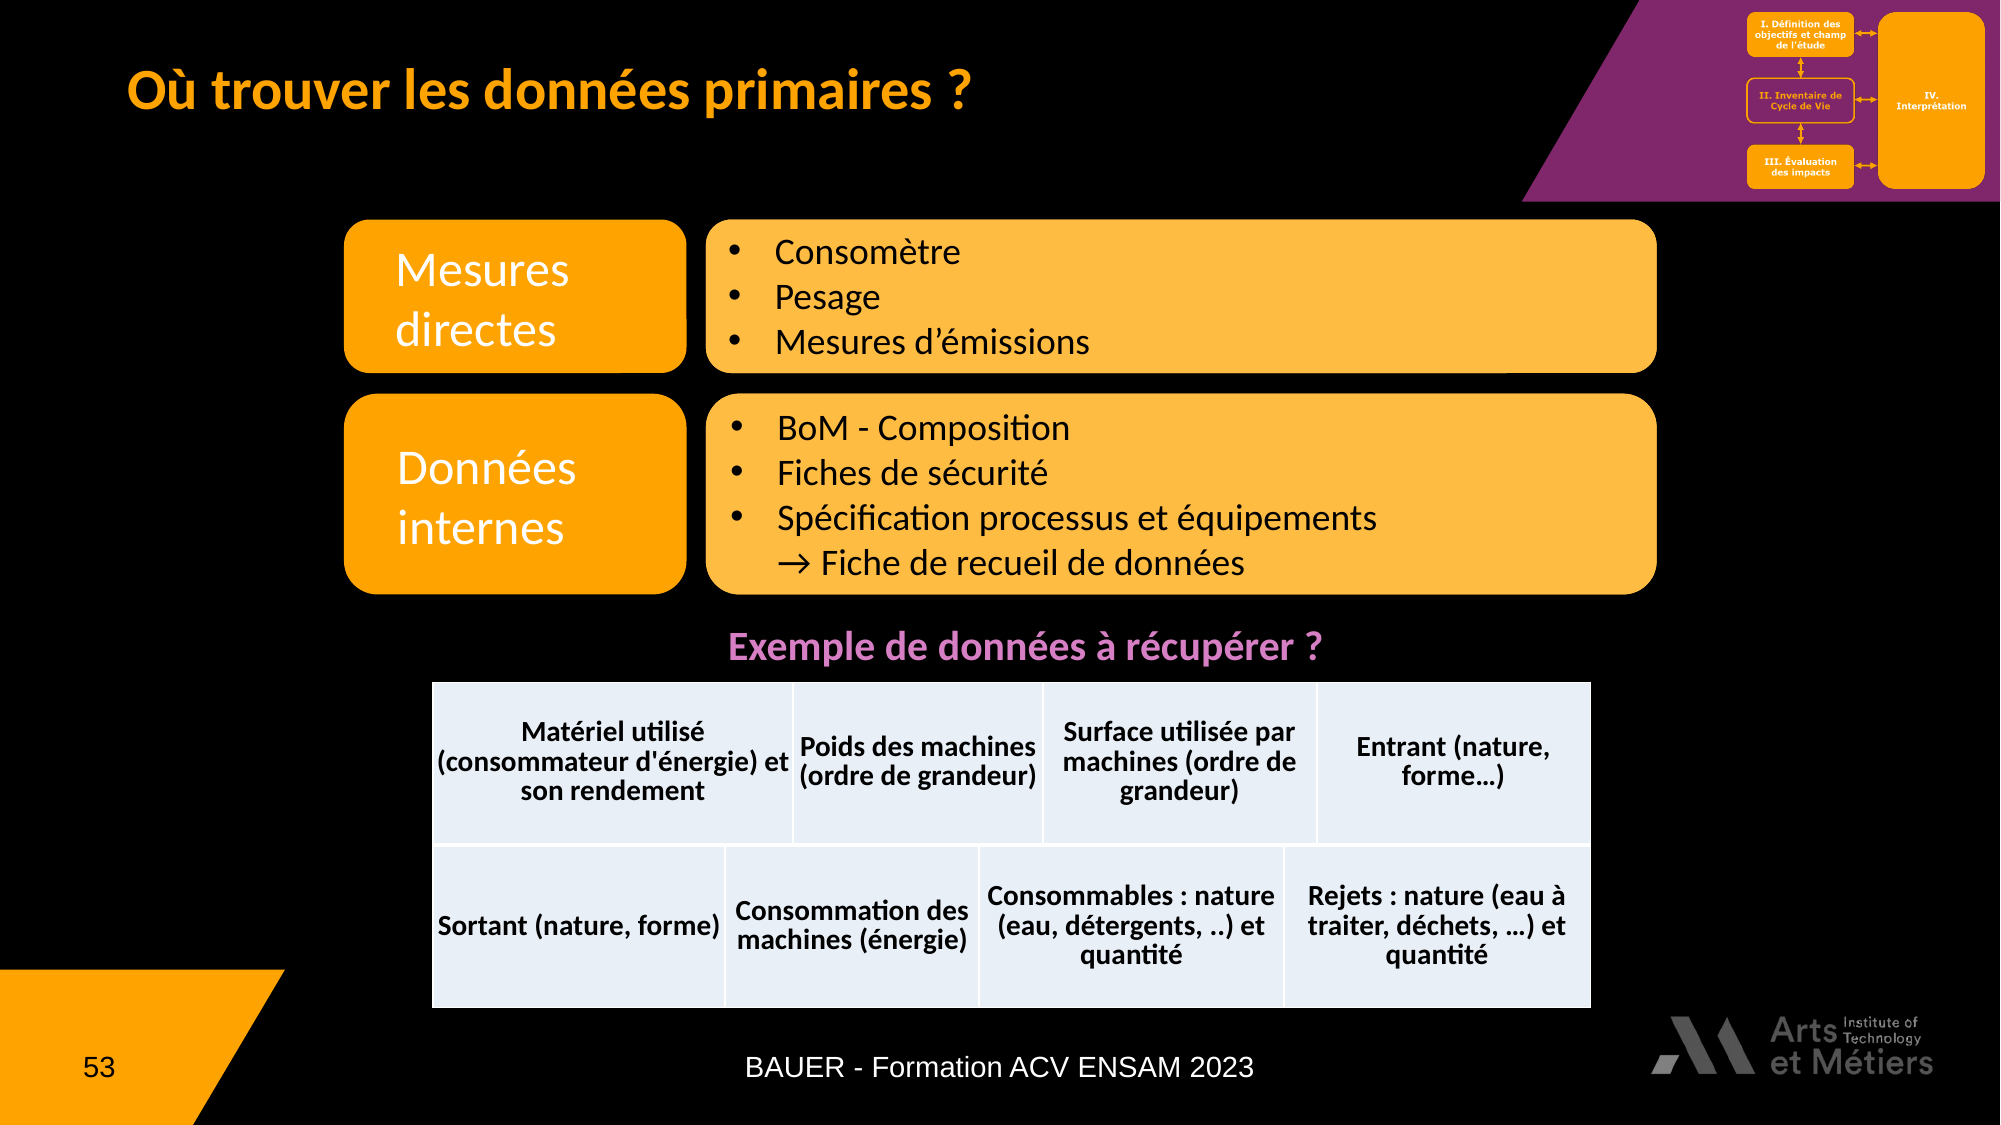

# Où trouver les données primaires ?
Mesures directes
Consomètre
Pesage
Mesures d’émissions
Données internes
BoM - Composition
Fiches de sécurité
Spécification processus et équipements
→ Fiche de recueil de données
Exemple de données à récupérer ?
| Matériel utilisé (consommateur d'énergie) et son rendement | Poids des machines (ordre de grandeur) | Surface utilisée par machines (ordre de grandeur) | Entrant (nature, forme…) |
| --- | --- | --- | --- |
| Sortant (nature, forme) | Consommation des machines (énergie) | Consommables : nature (eau, détergents, ..) et quantité | Rejets : nature (eau à traiter, déchets, …) et quantité |
| --- | --- | --- | --- |